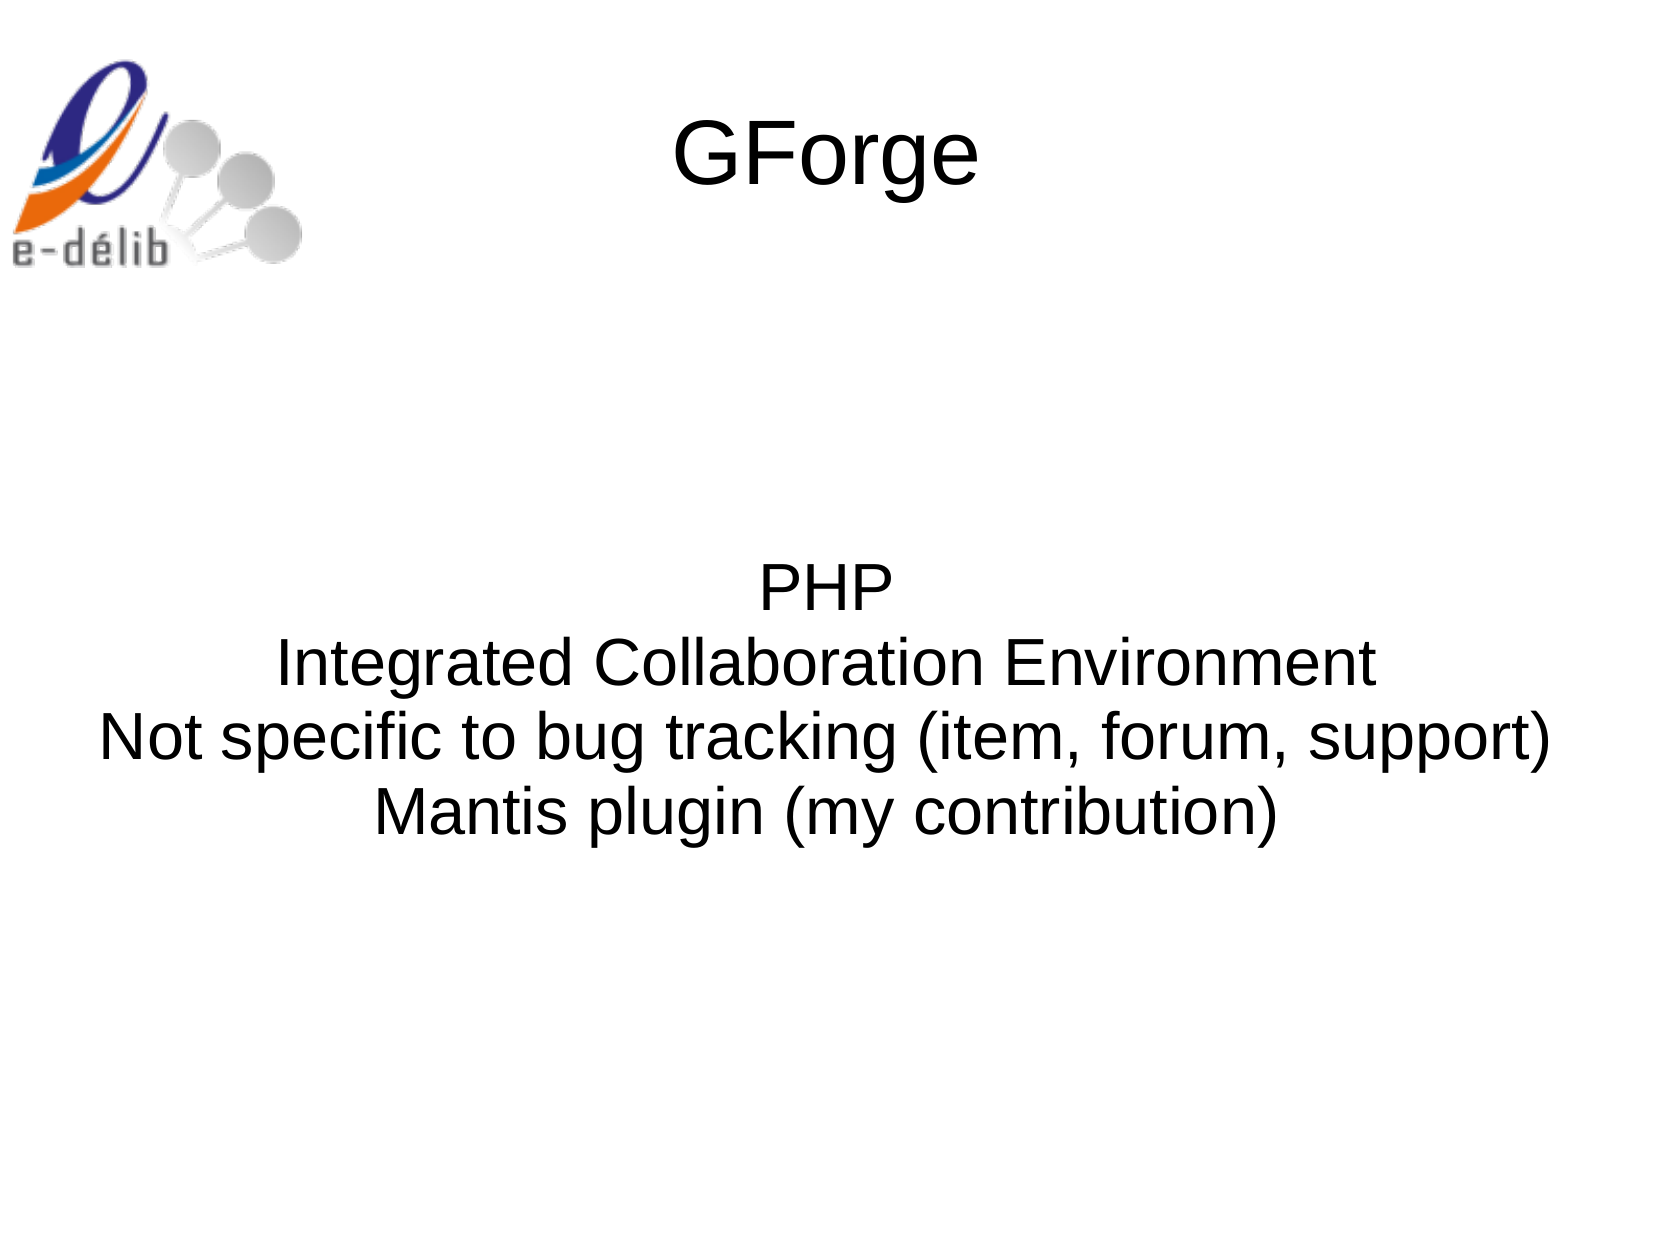

# GForge
PHP
Integrated Collaboration Environment
Not specific to bug tracking (item, forum, support)
Mantis plugin (my contribution)